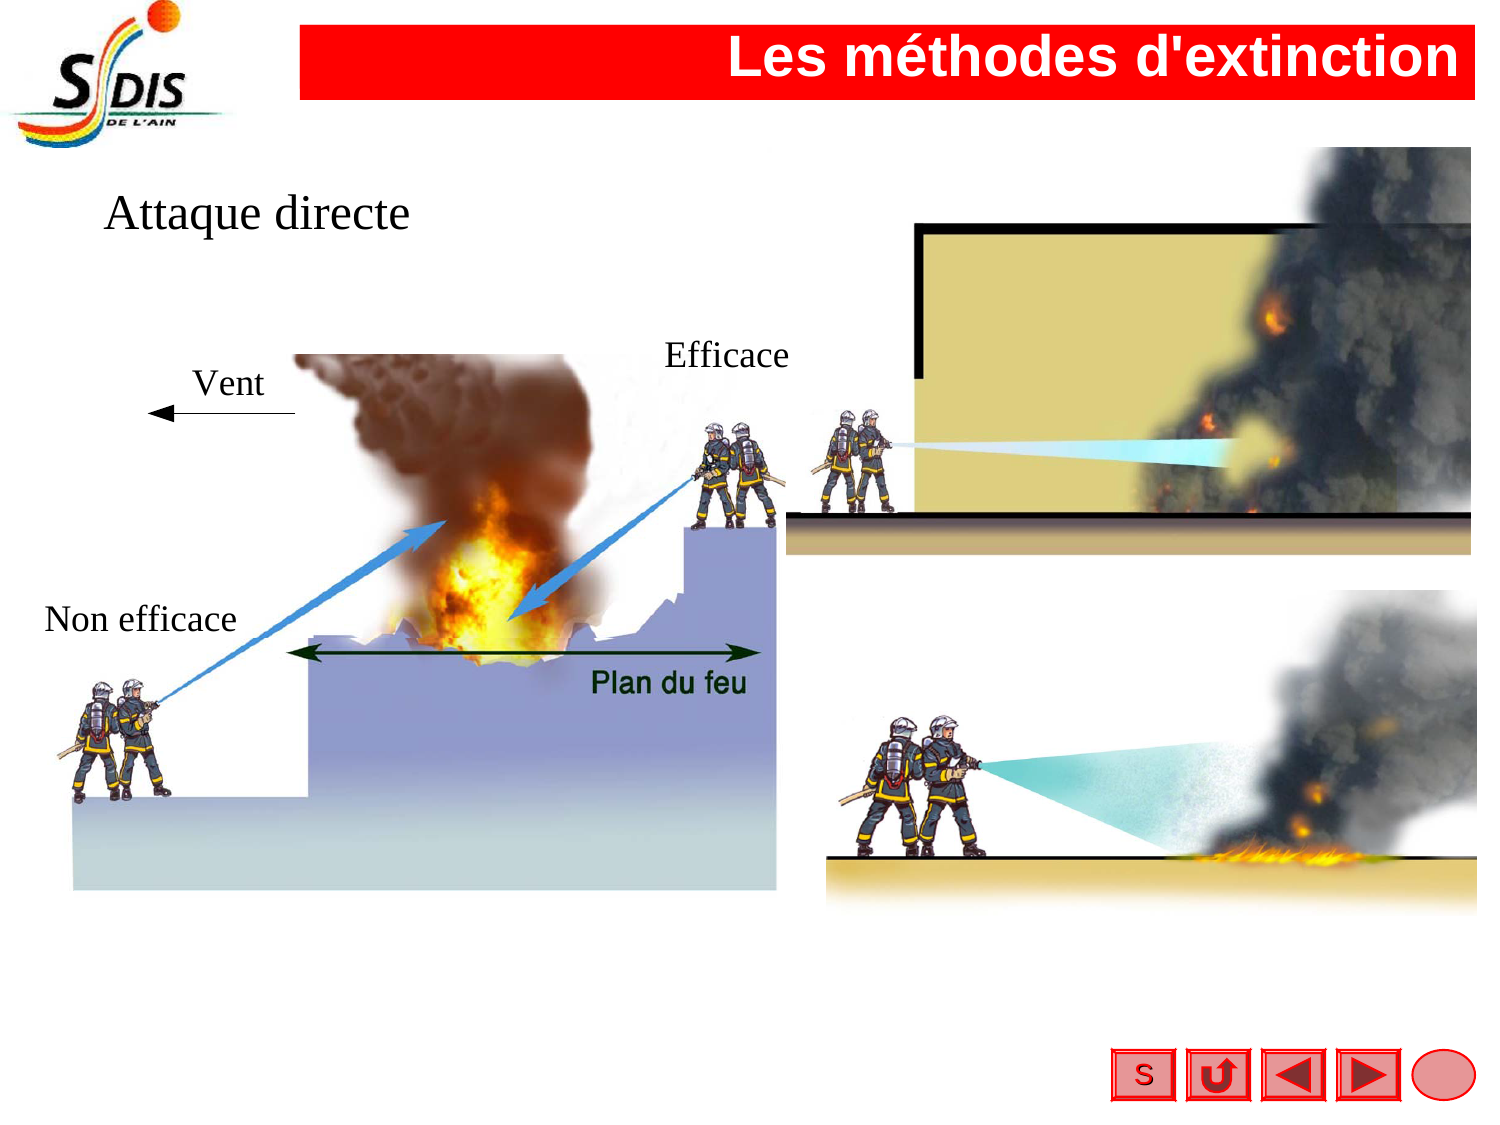

Les méthodes d'extinction
Attaque directe
Efficace
Vent
Non efficace